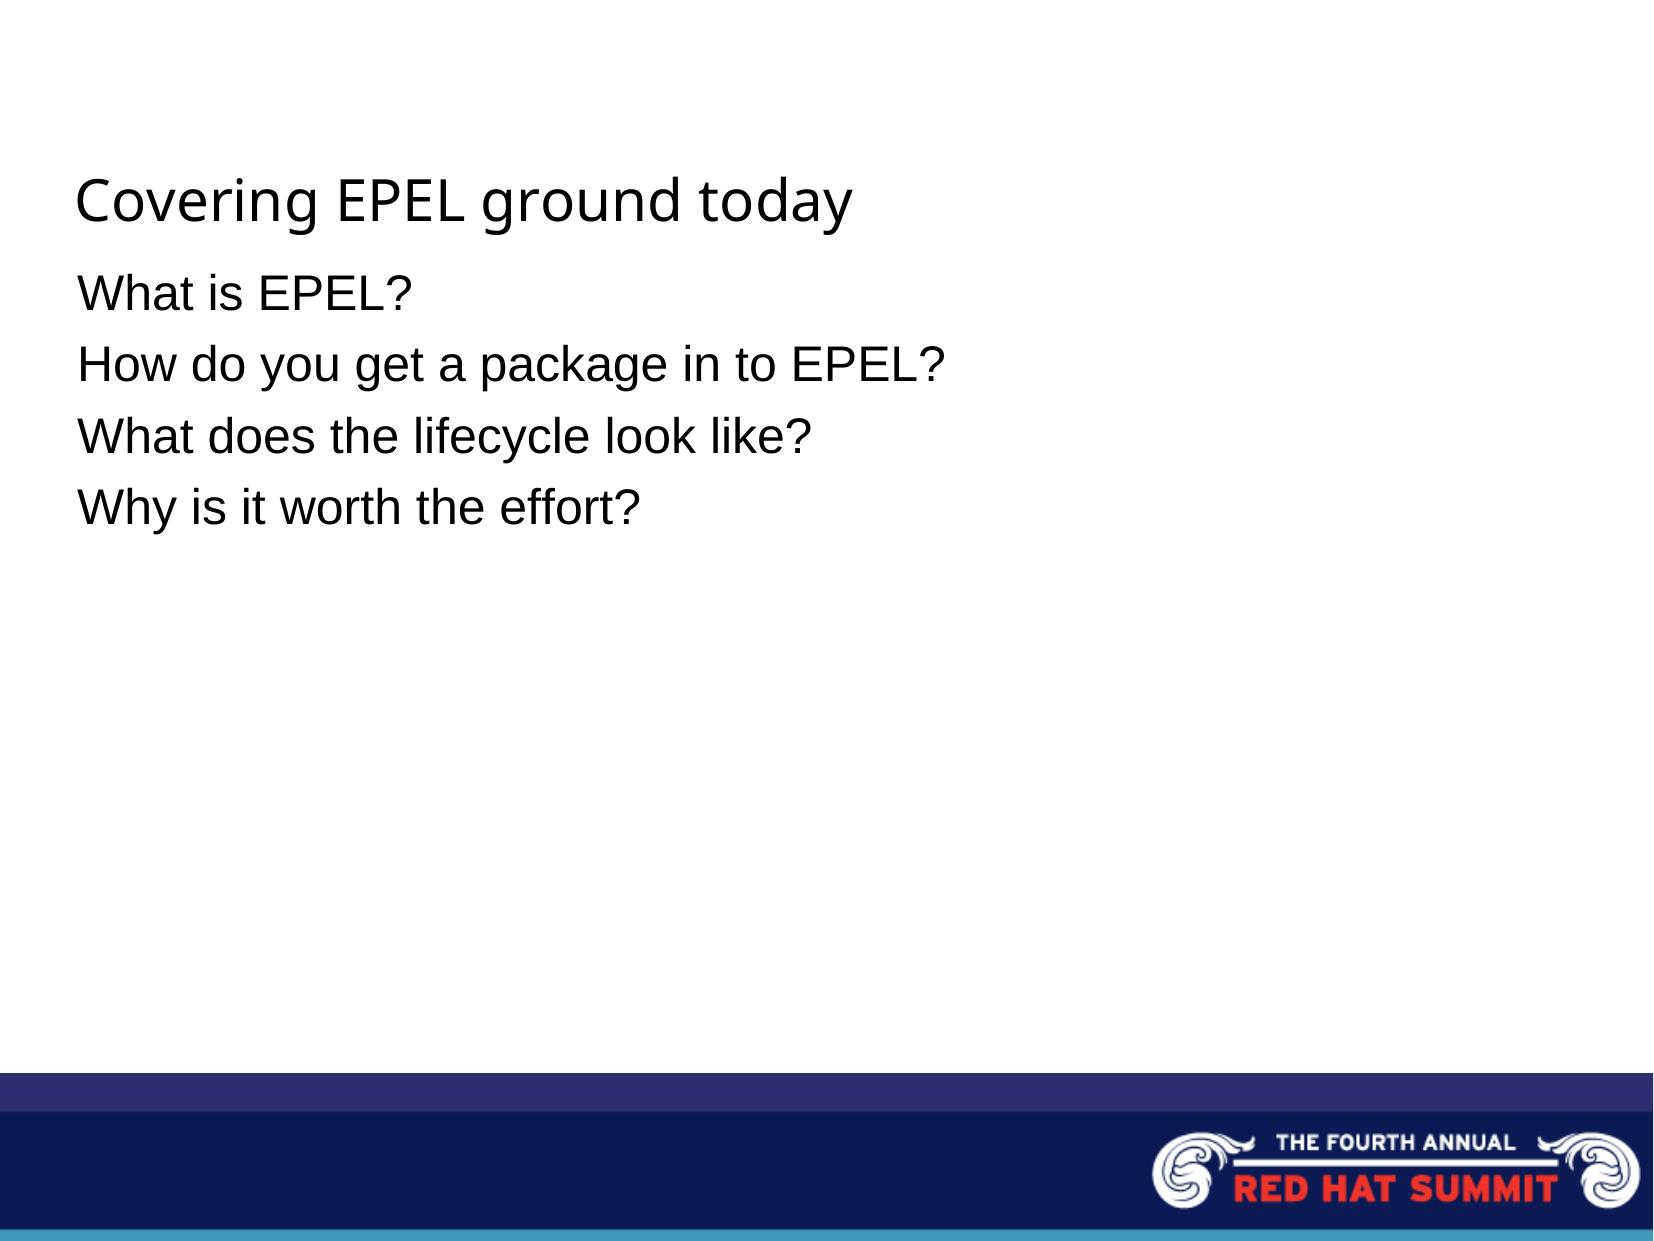

# Covering EPEL ground today
What is EPEL?
How do you get a package in to EPEL?
What does the lifecycle look like?
Why is it worth the effort?